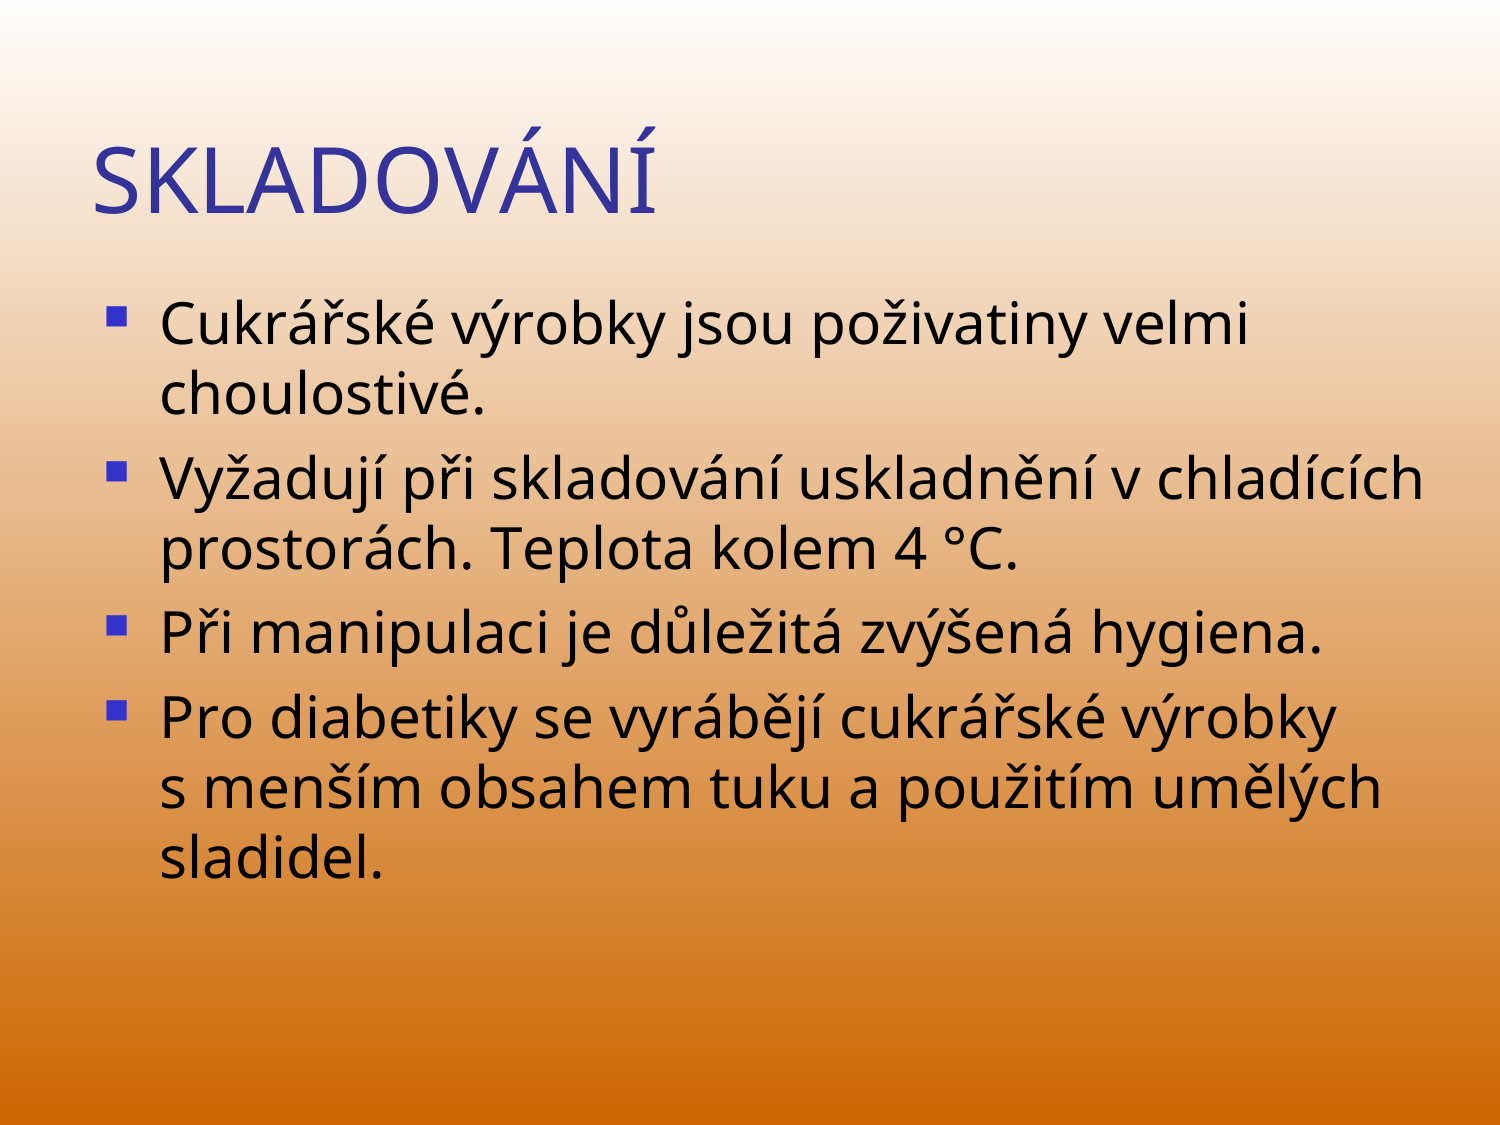

# SKLADOVÁNÍ
Cukrářské výrobky jsou poživatiny velmi choulostivé.
Vyžadují při skladování uskladnění v chladících prostorách. Teplota kolem 4 °C.
Při manipulaci je důležitá zvýšená hygiena.
Pro diabetiky se vyrábějí cukrářské výrobky
s menším obsahem tuku a použitím umělých sladidel.